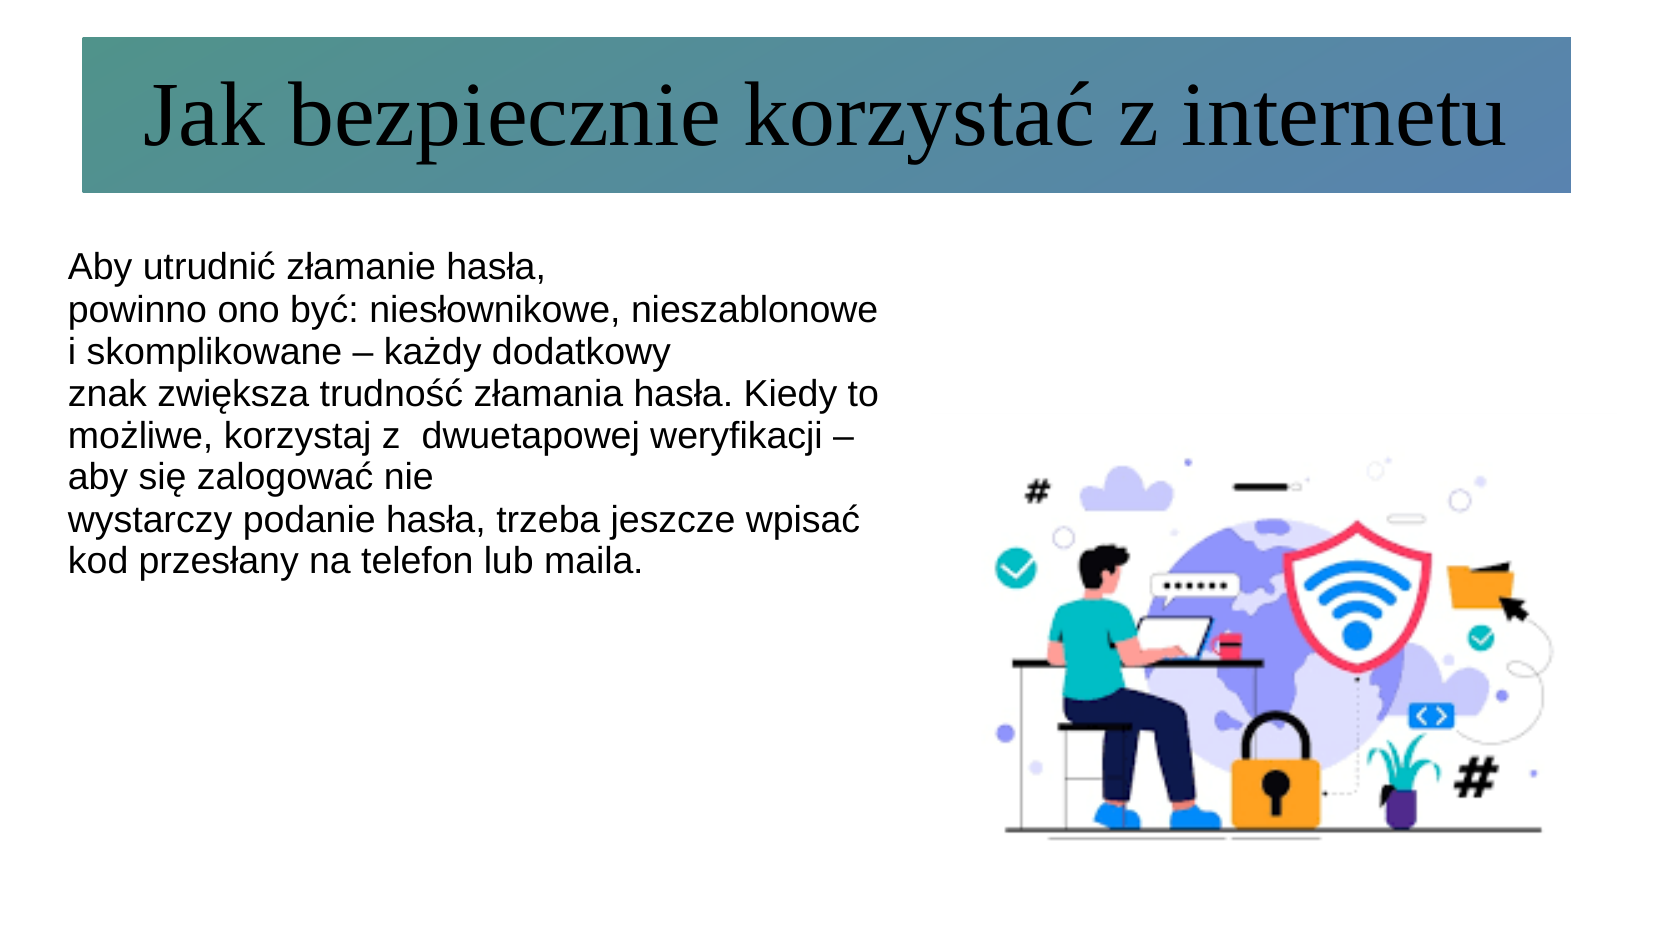

# Jak bezpiecznie korzystać z internetu
Aby utrudnić złamanie hasła,
powinno ono być: niesłownikowe, nieszablonowe i skomplikowane – każdy dodatkowy
znak zwiększa trudność złamania hasła. Kiedy to możliwe, korzystaj z dwuetapowej weryfikacji – aby się zalogować nie
wystarczy podanie hasła, trzeba jeszcze wpisać kod przesłany na telefon lub maila.